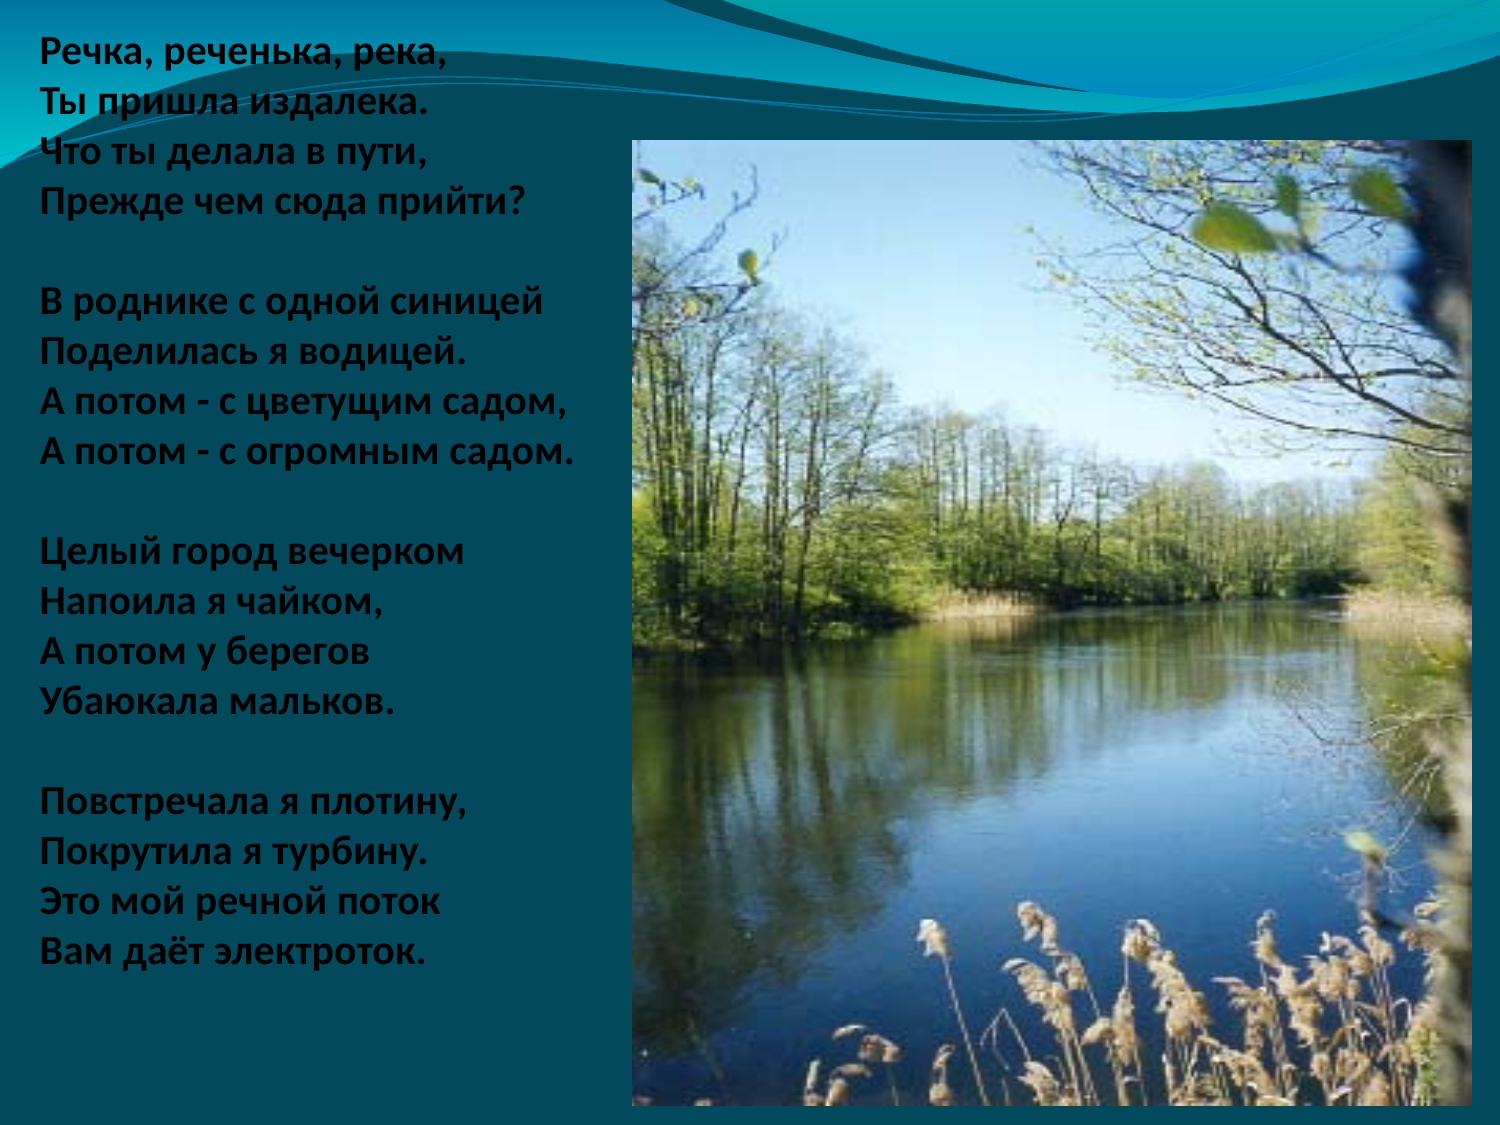

# Речка, реченька, река,
Ты пришла издалека.
Что ты делала в пути,
Прежде чем сюда прийти?
В роднике с одной синицей
Поделилась я водицей.
А потом - с цветущим садом,
А потом - с огромным садом.
Целый город вечерком
Напоила я чайком,
А потом у берегов
Убаюкала мальков.
Повстречала я плотину,
Покрутила я турбину.
Это мой речной поток
Вам даёт электроток.